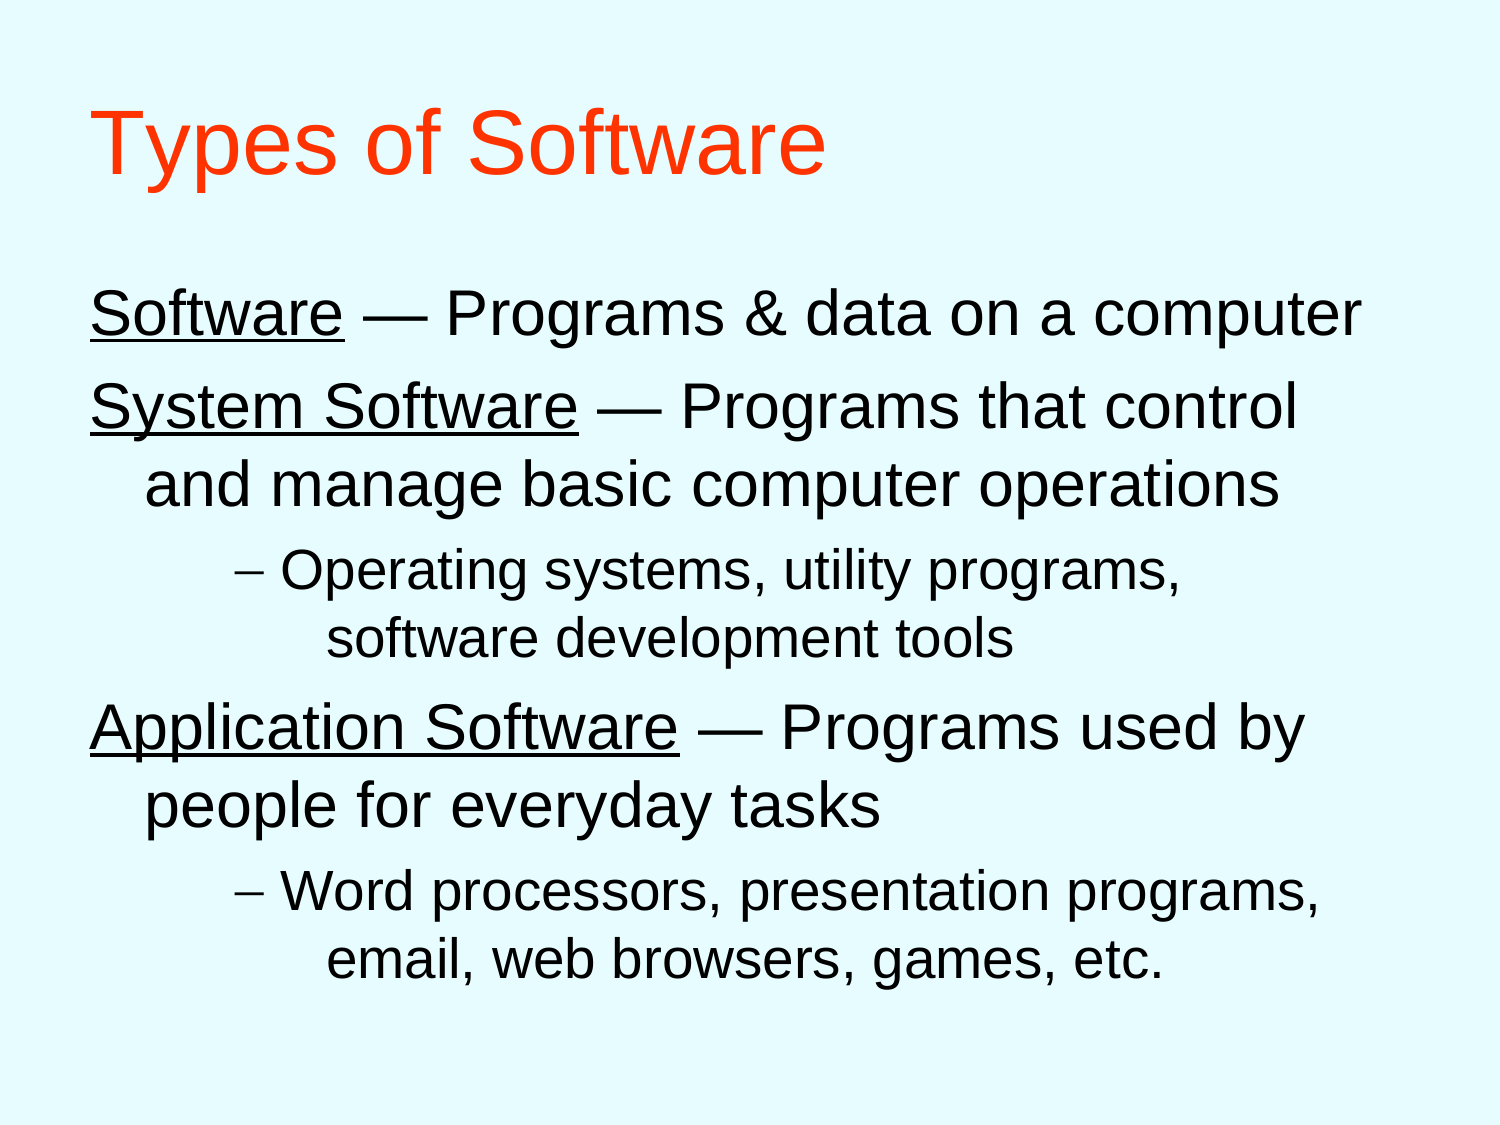

# Types of Software
Software — Programs & data on a computer
System Software — Programs that control and manage basic computer operations
Operating systems, utility programs, software development tools
Application Software — Programs used by people for everyday tasks
Word processors, presentation programs, email, web browsers, games, etc.